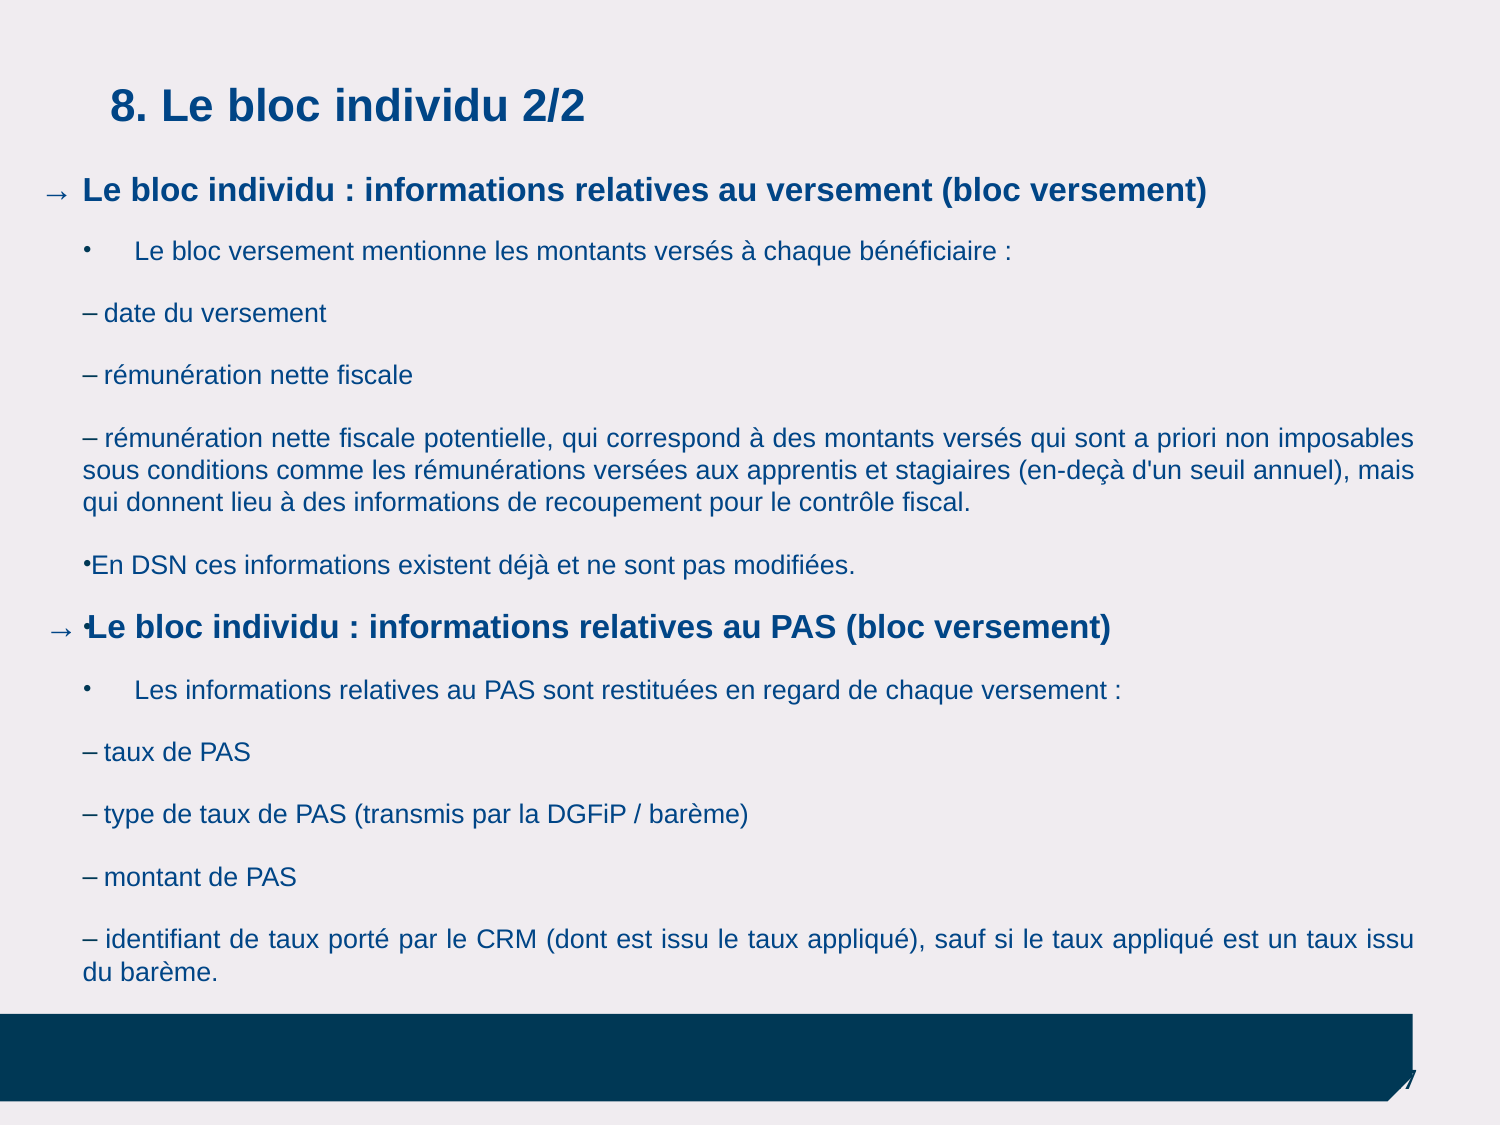

# 8. Le bloc individu 2/2
 → Le bloc individu : informations relatives au versement (bloc versement)
Le bloc versement mentionne les montants versés à chaque bénéficiaire :
 date du versement
 rémunération nette fiscale
 rémunération nette fiscale potentielle, qui correspond à des montants versés qui sont a priori non imposables sous conditions comme les rémunérations versées aux apprentis et stagiaires (en-deçà d'un seuil annuel), mais qui donnent lieu à des informations de recoupement pour le contrôle fiscal.
En DSN ces informations existent déjà et ne sont pas modifiées.
Les informations relatives au PAS sont restituées en regard de chaque versement :
 taux de PAS
 type de taux de PAS (transmis par la DGFiP / barème)
 montant de PAS
 identifiant de taux porté par le CRM (dont est issu le taux appliqué), sauf si le taux appliqué est un taux issu du barème.
 → Le bloc individu : informations relatives au PAS (bloc versement)